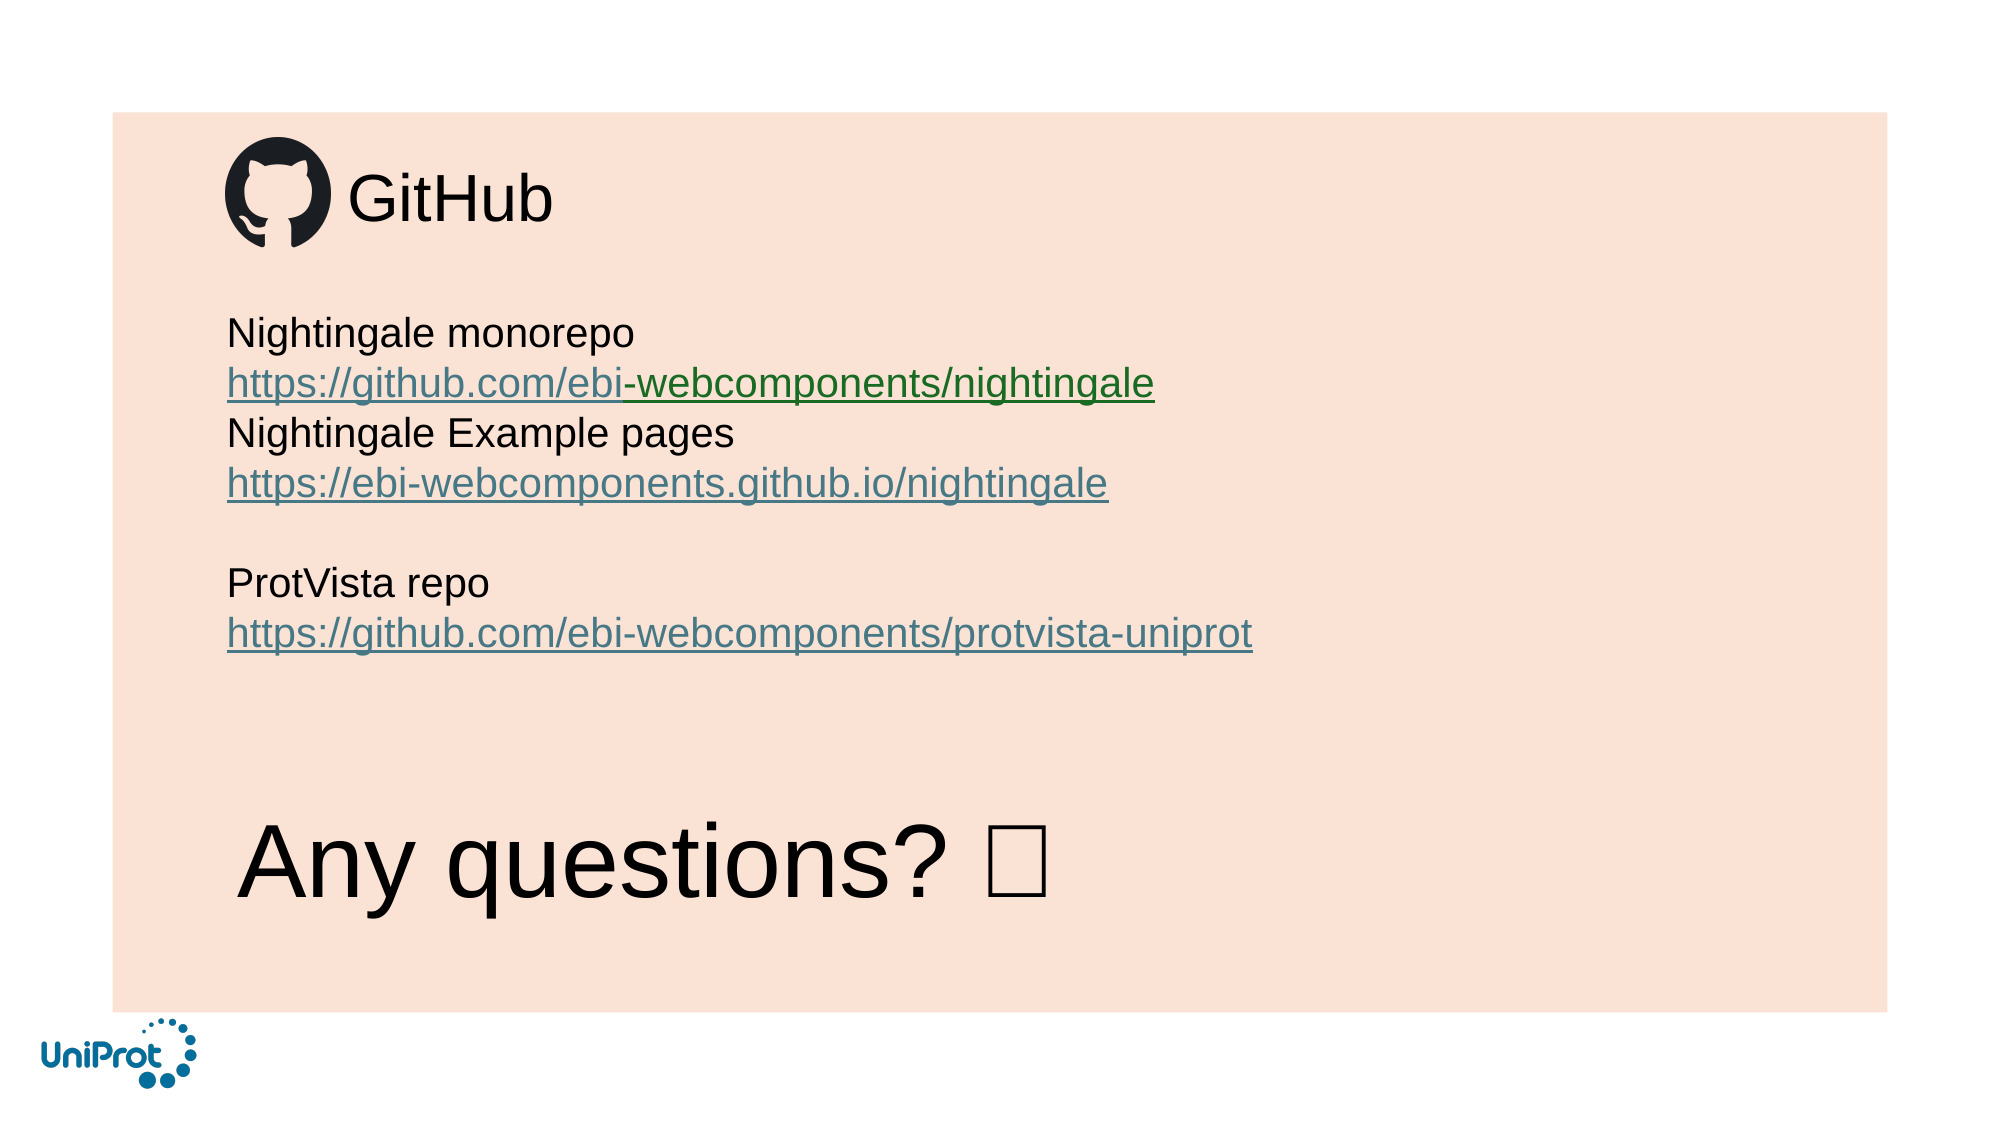

GitHub
Nightingale monorepo
https://github.com/ebi-webcomponents/nightingale
Nightingale Example pages
https://ebi-webcomponents.github.io/nightingale
ProtVista repo
https://github.com/ebi-webcomponents/protvista-uniprot
Any questions? 💬